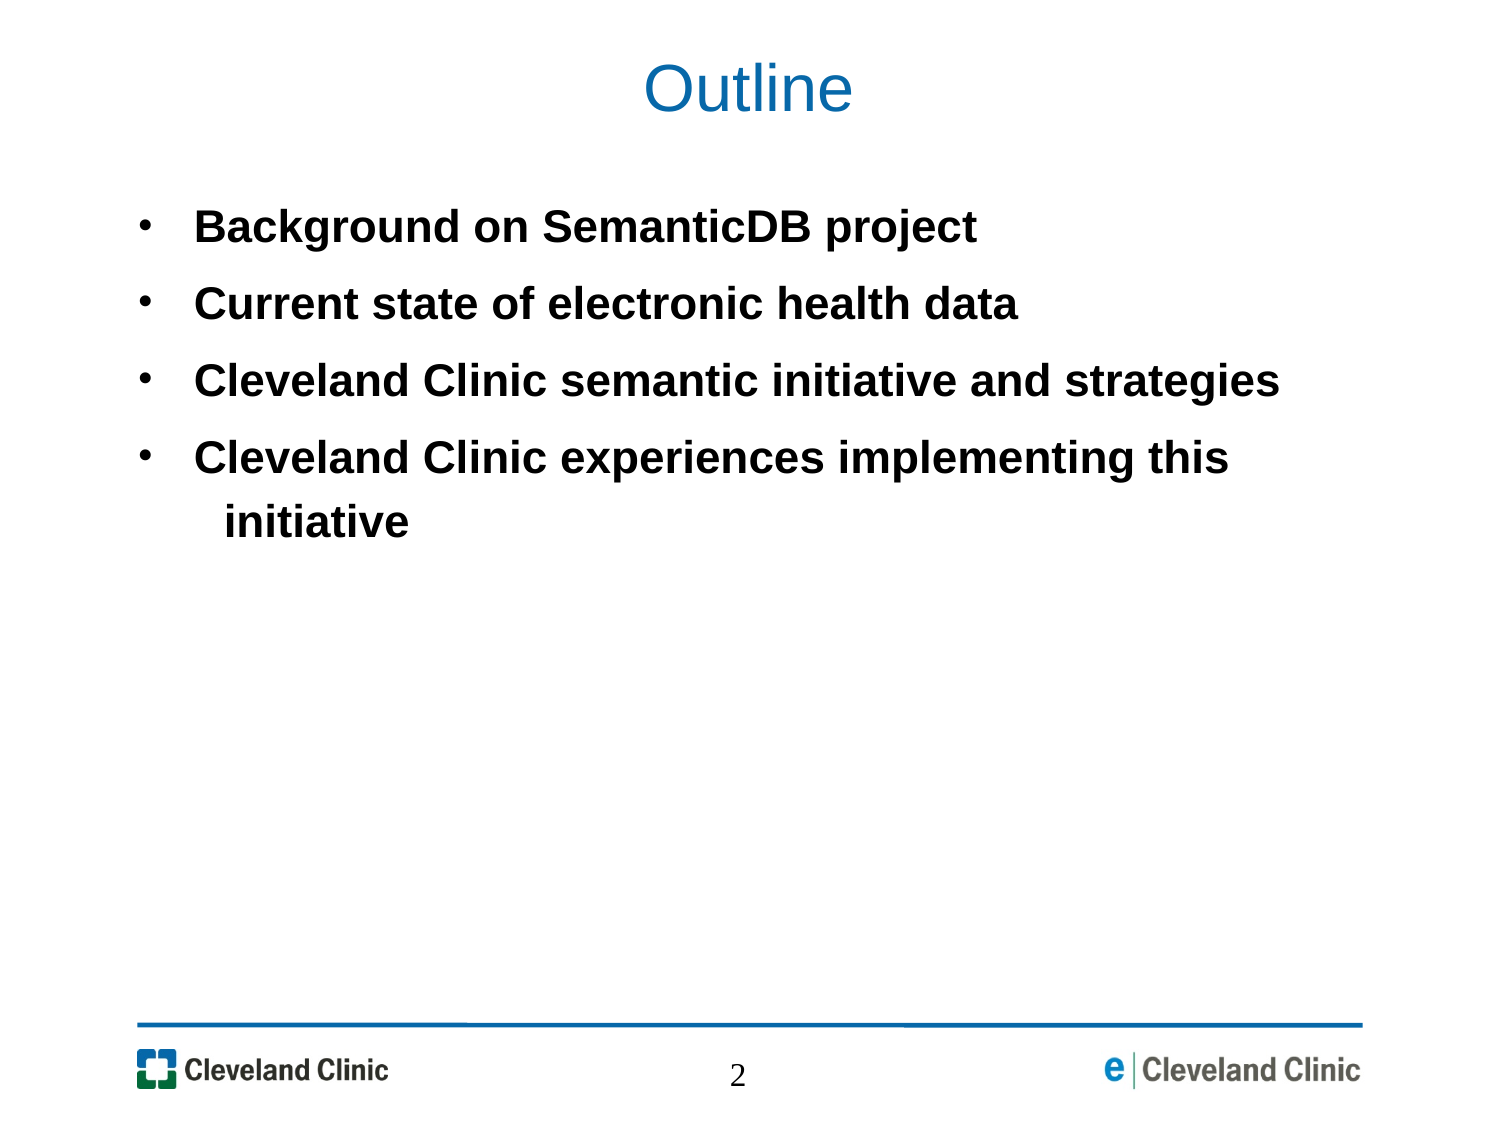

# Outline
Background on SemanticDB project
Current state of electronic health data
Cleveland Clinic semantic initiative and strategies
Cleveland Clinic experiences implementing this initiative
2